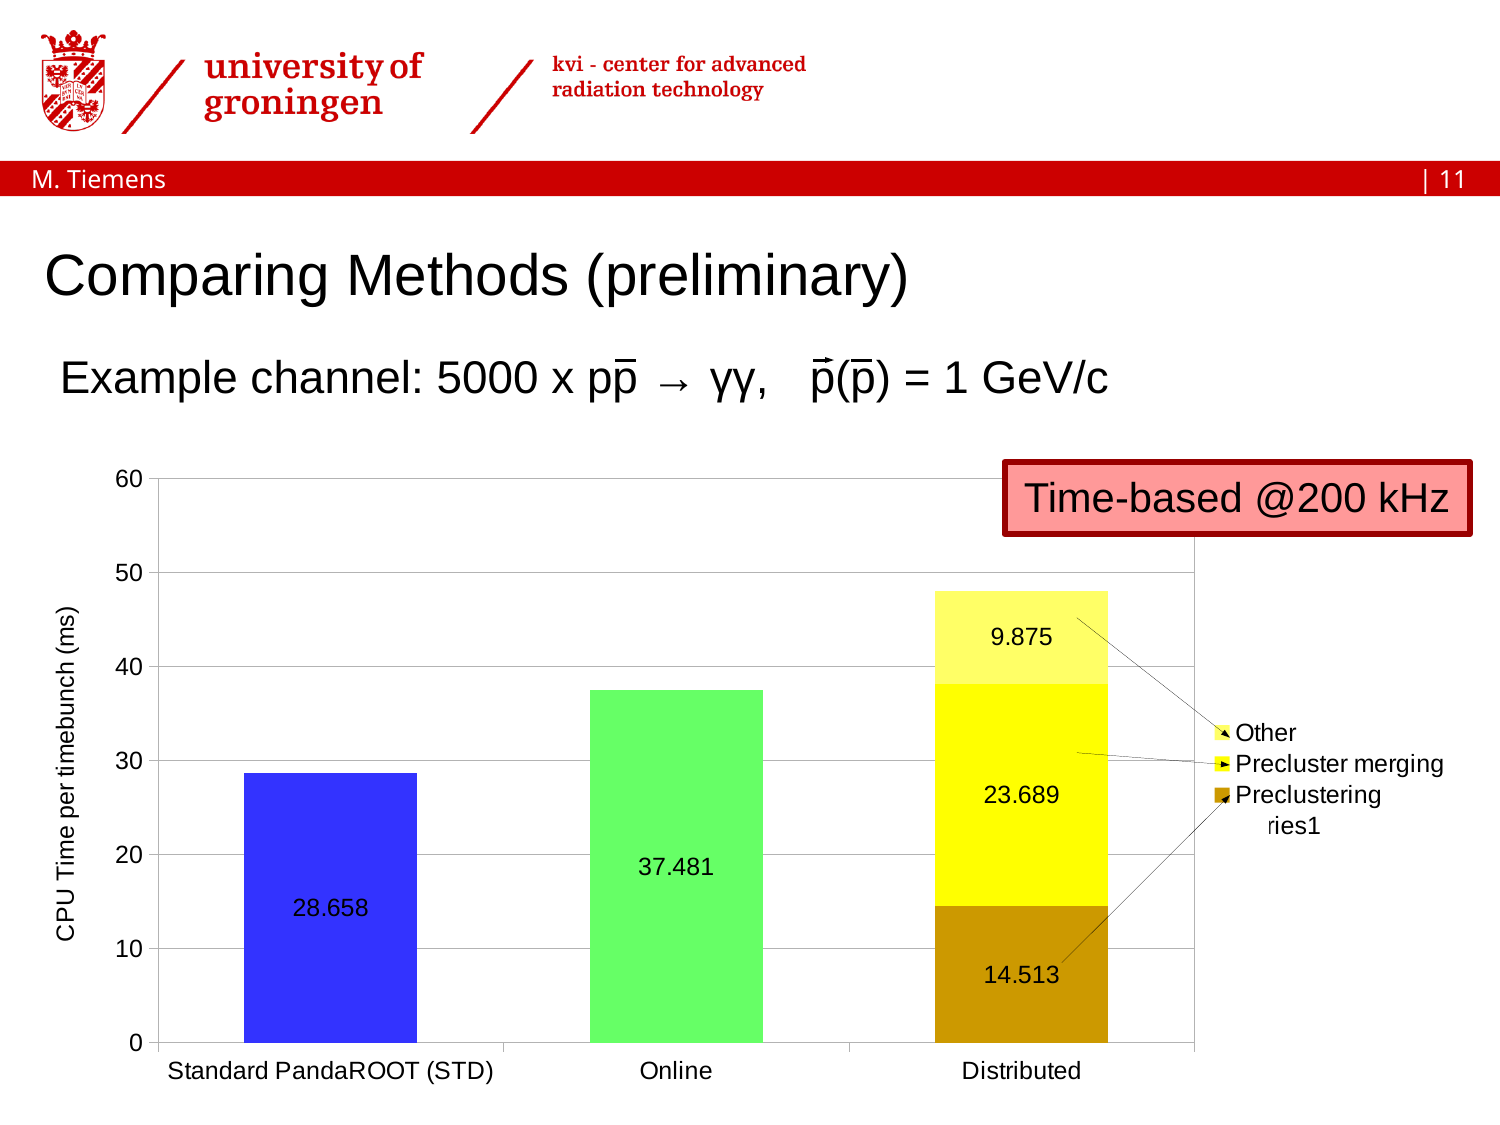

M. Tiemens
Comparing Methods (preliminary)
Example channel: 5000 x pp → γγ, 	p(p) = 1 GeV/c
### Chart
| Category | | Preclustering | Precluster merging | Other |
|---|---|---|---|---|
| Standard PandaROOT (STD) | 28.6582515194016 | None | None | None |
| Online | 37.4812996727443 | None | None | None |
| Distributed | None | 14.513 | 23.689 | 9.875 |Time-based @200 kHz